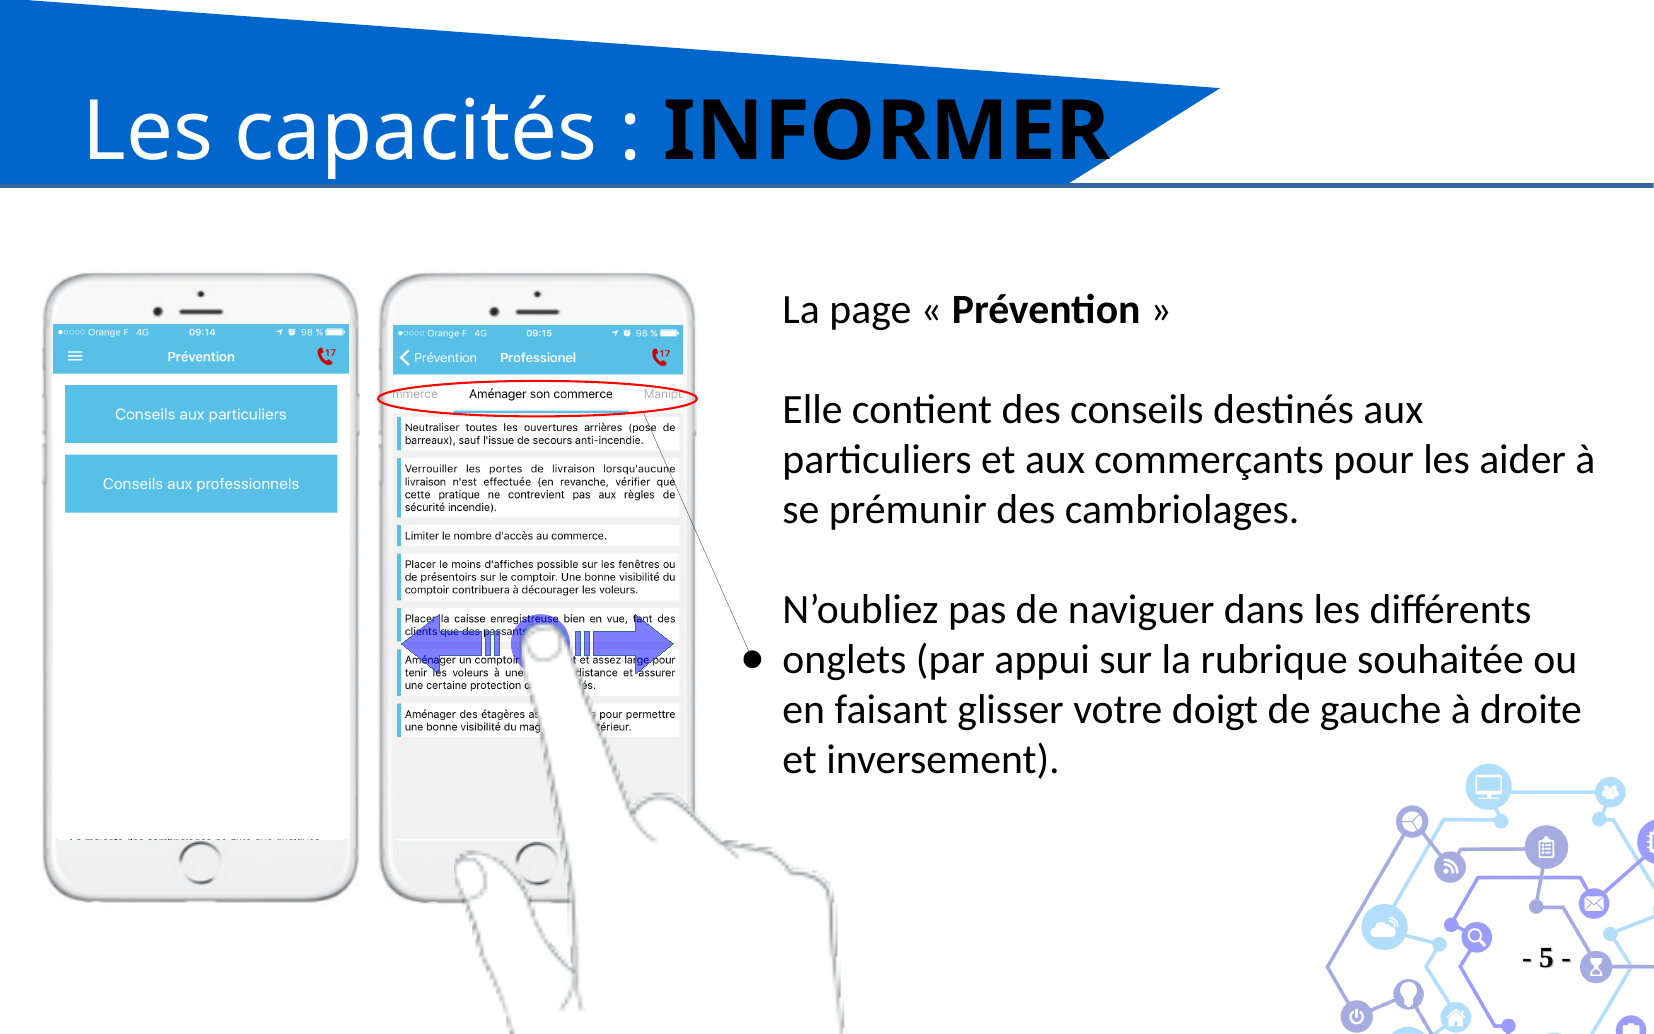

# Les capacités : INFORMER
La page « Prévention »
Elle contient des conseils destinés aux particuliers et aux commerçants pour les aider à se prémunir des cambriolages.
N’oubliez pas de naviguer dans les différents onglets (par appui sur la rubrique souhaitée ou en faisant glisser votre doigt de gauche à droite et inversement).
5